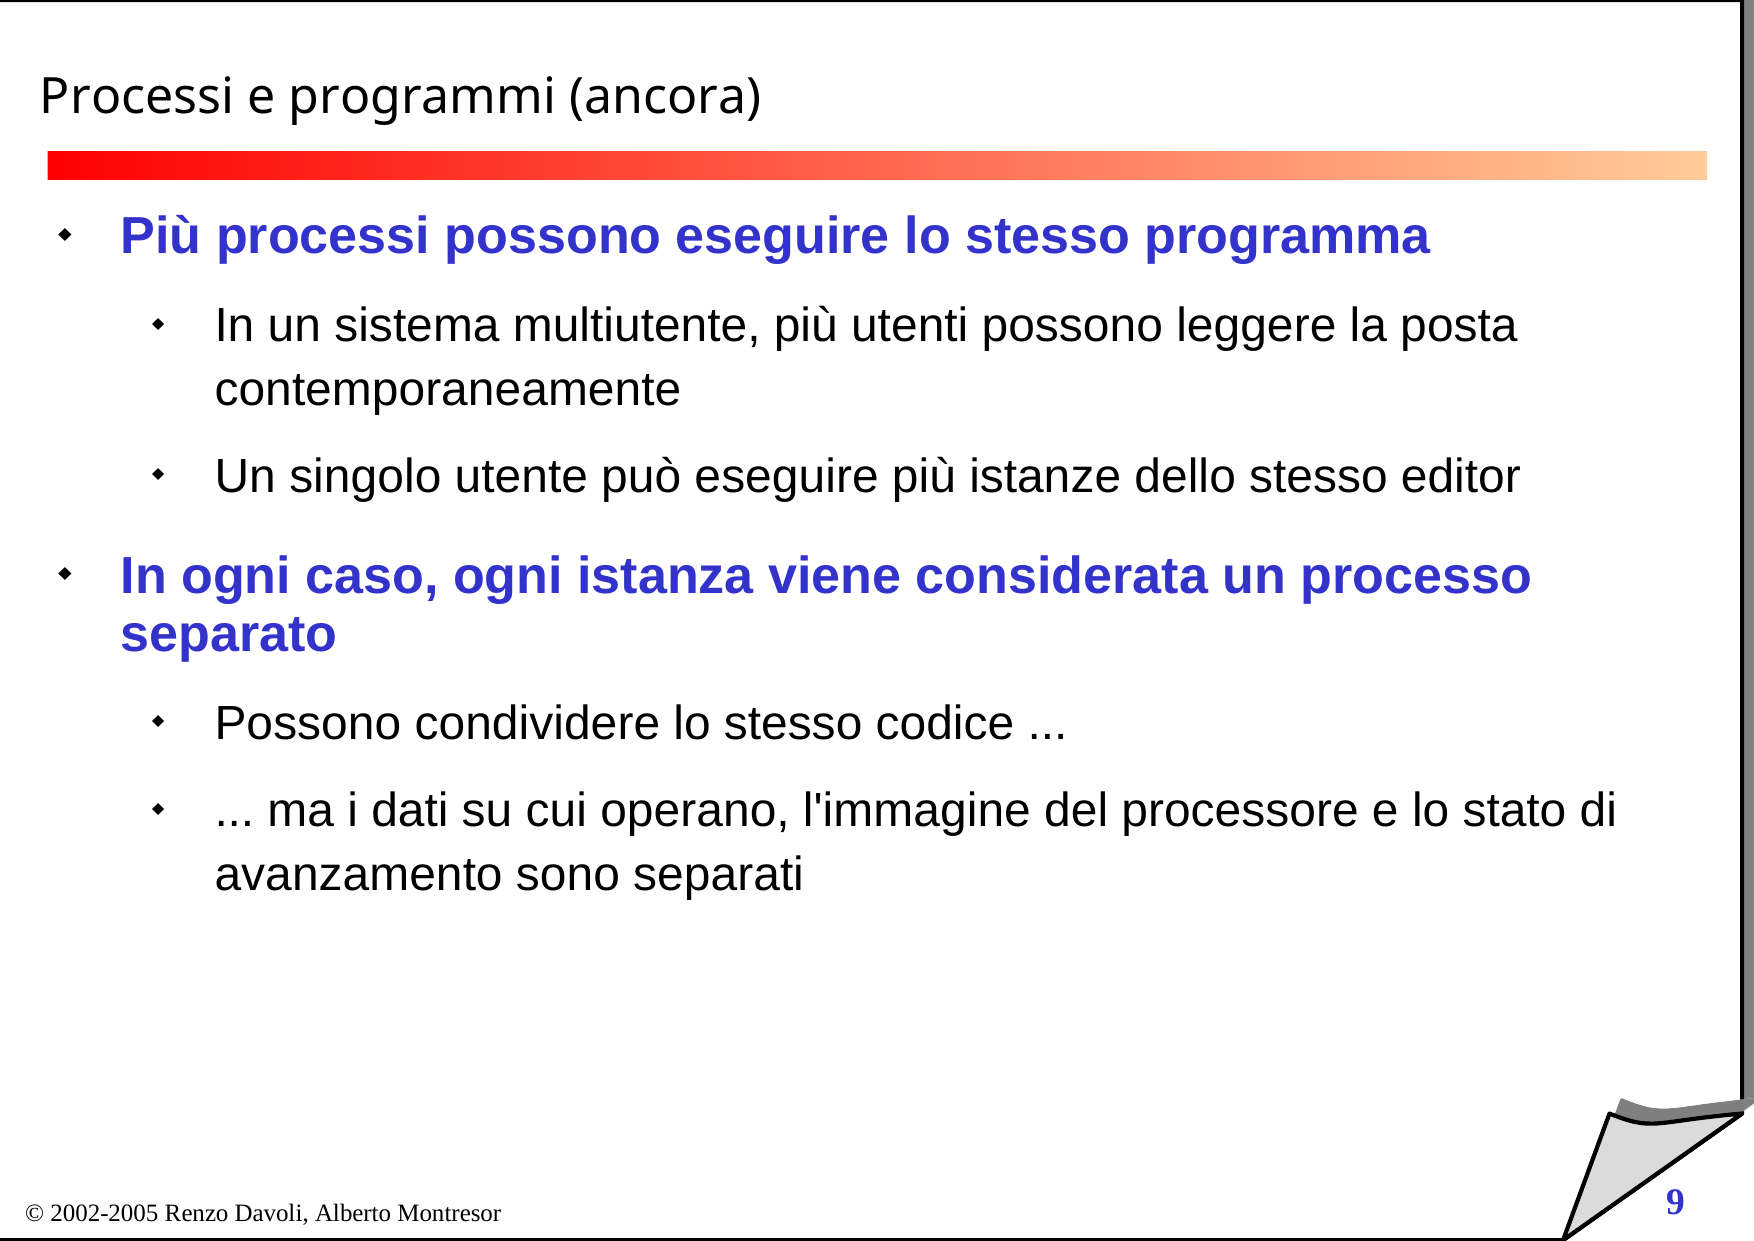

# Processi e programmi (ancora)
Più processi possono eseguire lo stesso programma
In un sistema multiutente, più utenti possono leggere la posta contemporaneamente
Un singolo utente può eseguire più istanze dello stesso editor
In ogni caso, ogni istanza viene considerata un processo separato
Possono condividere lo stesso codice ...
... ma i dati su cui operano, l'immagine del processore e lo stato di
avanzamento sono separati